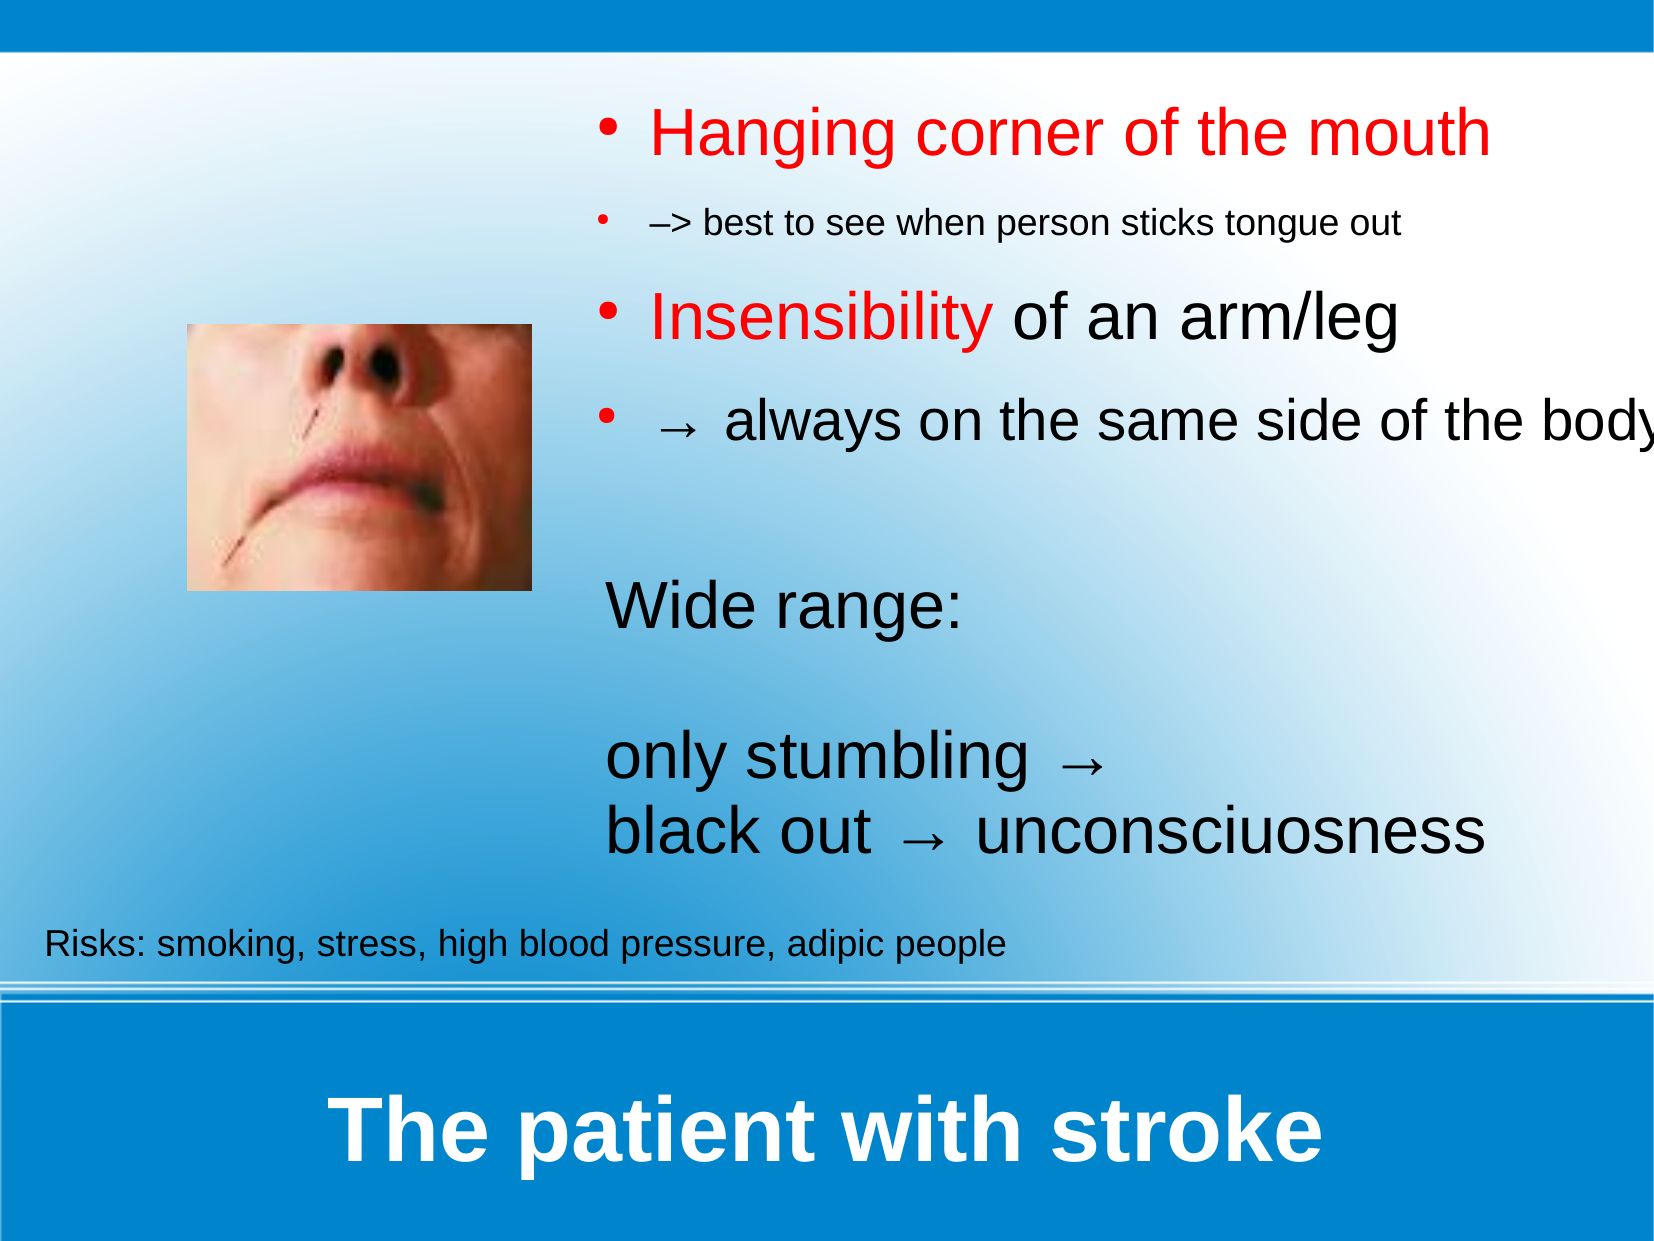

Hanging corner of the mouth
–> best to see when person sticks tongue out
Insensibility of an arm/leg
→ always on the same side of the body
Wide range:
only stumbling →
black out → unconsciuosness
Risks: smoking, stress, high blood pressure, adipic people
# The patient with stroke